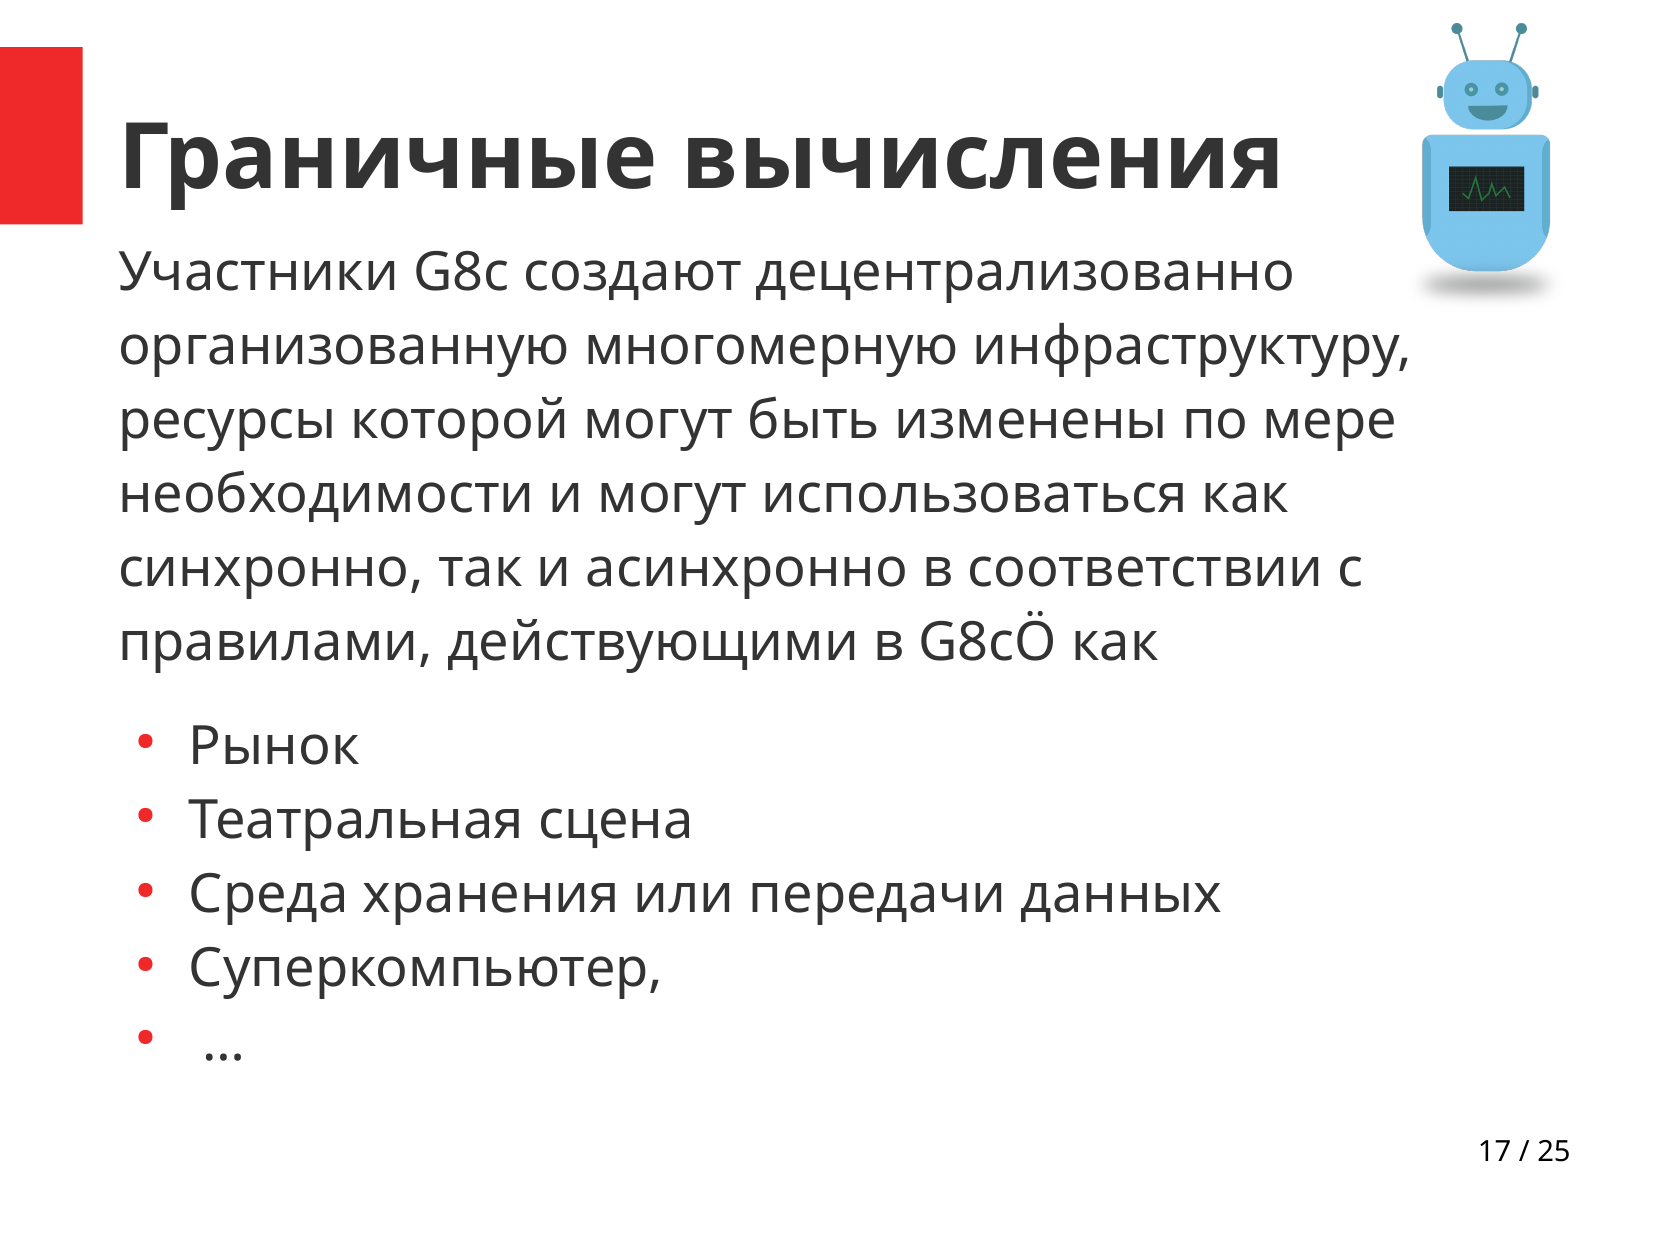

# Граничные вычисления
Участники G8c создают децентрализованно организованную многомерную инфраструктуру, ресурсы которой могут быть изменены по мере необходимости и могут использоваться как синхронно, так и асинхронно в соответствии с правилами, действующими в G8cÖ как
Рынок
Театральная сцена
Среда хранения или передачи данных
Суперкомпьютер,
 …
17